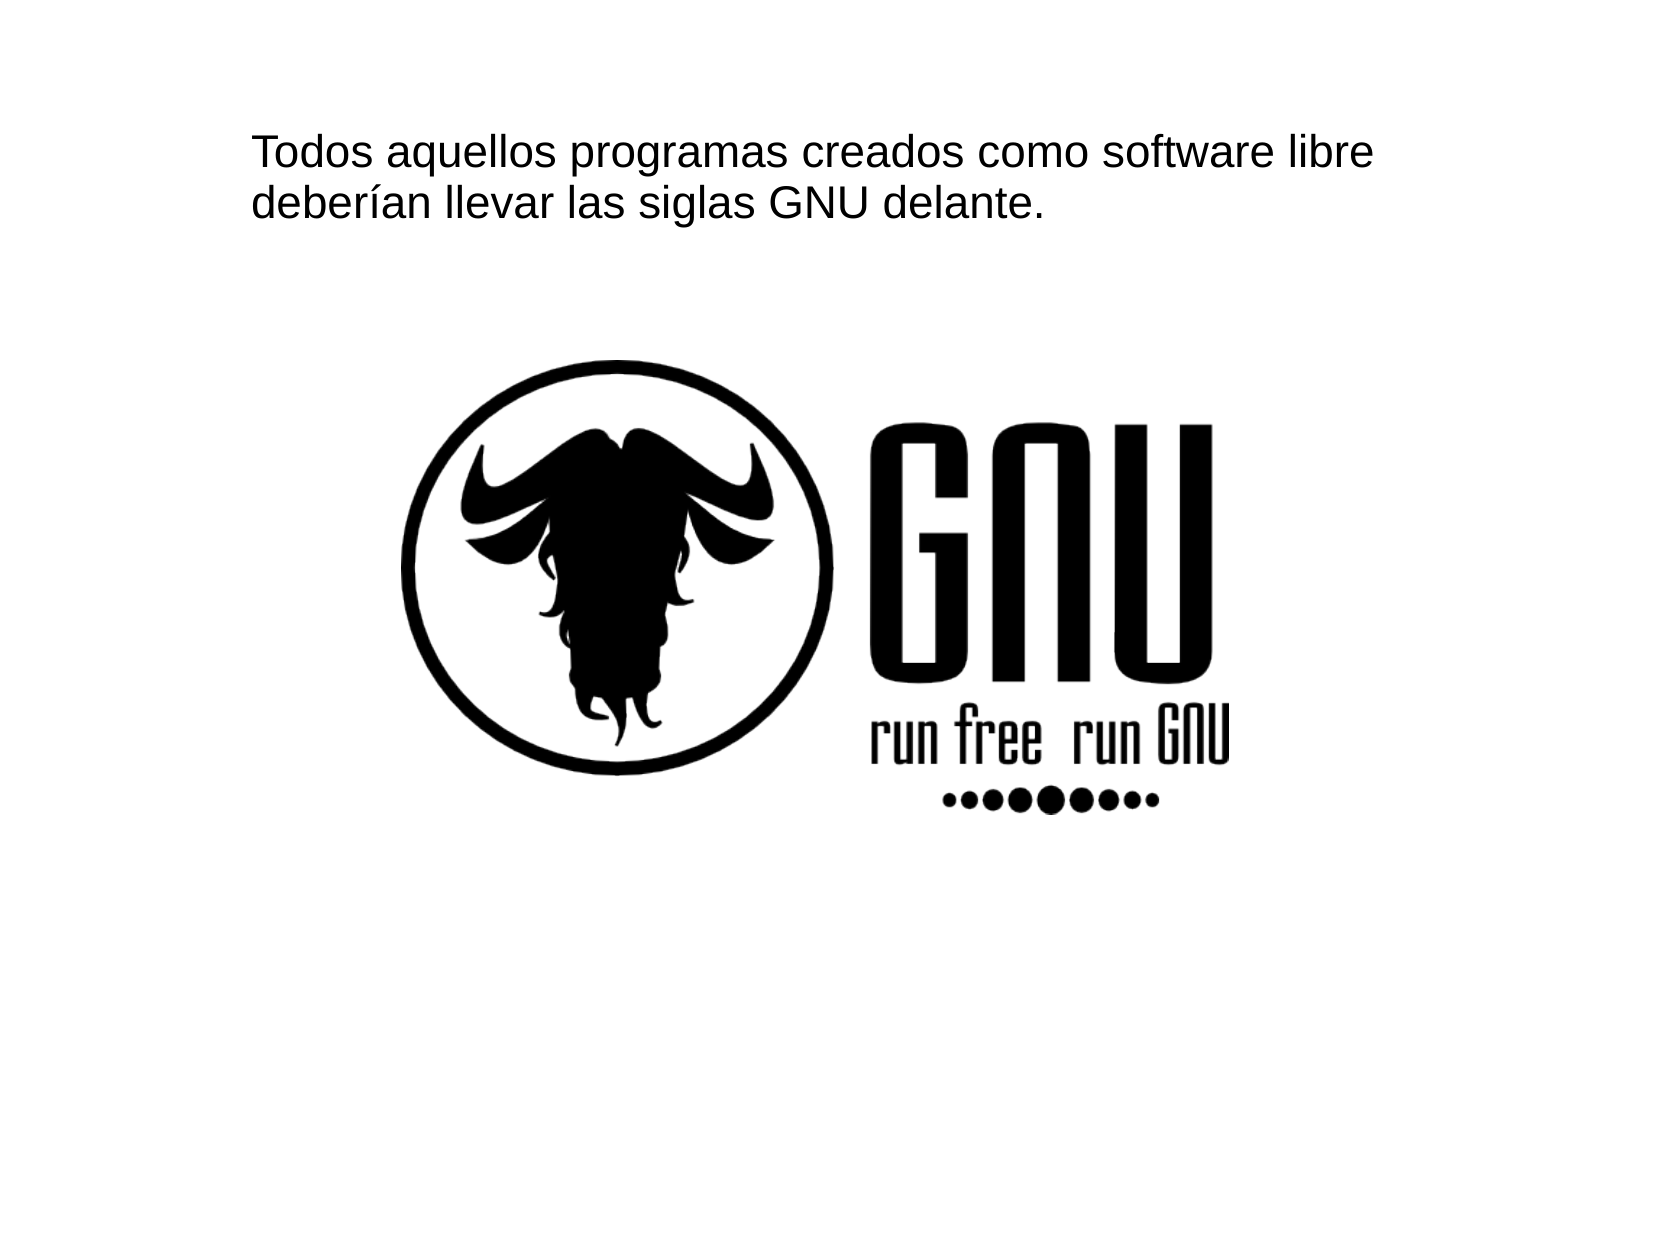

Todos aquellos programas creados como software libre deberían llevar las siglas GNU delante.